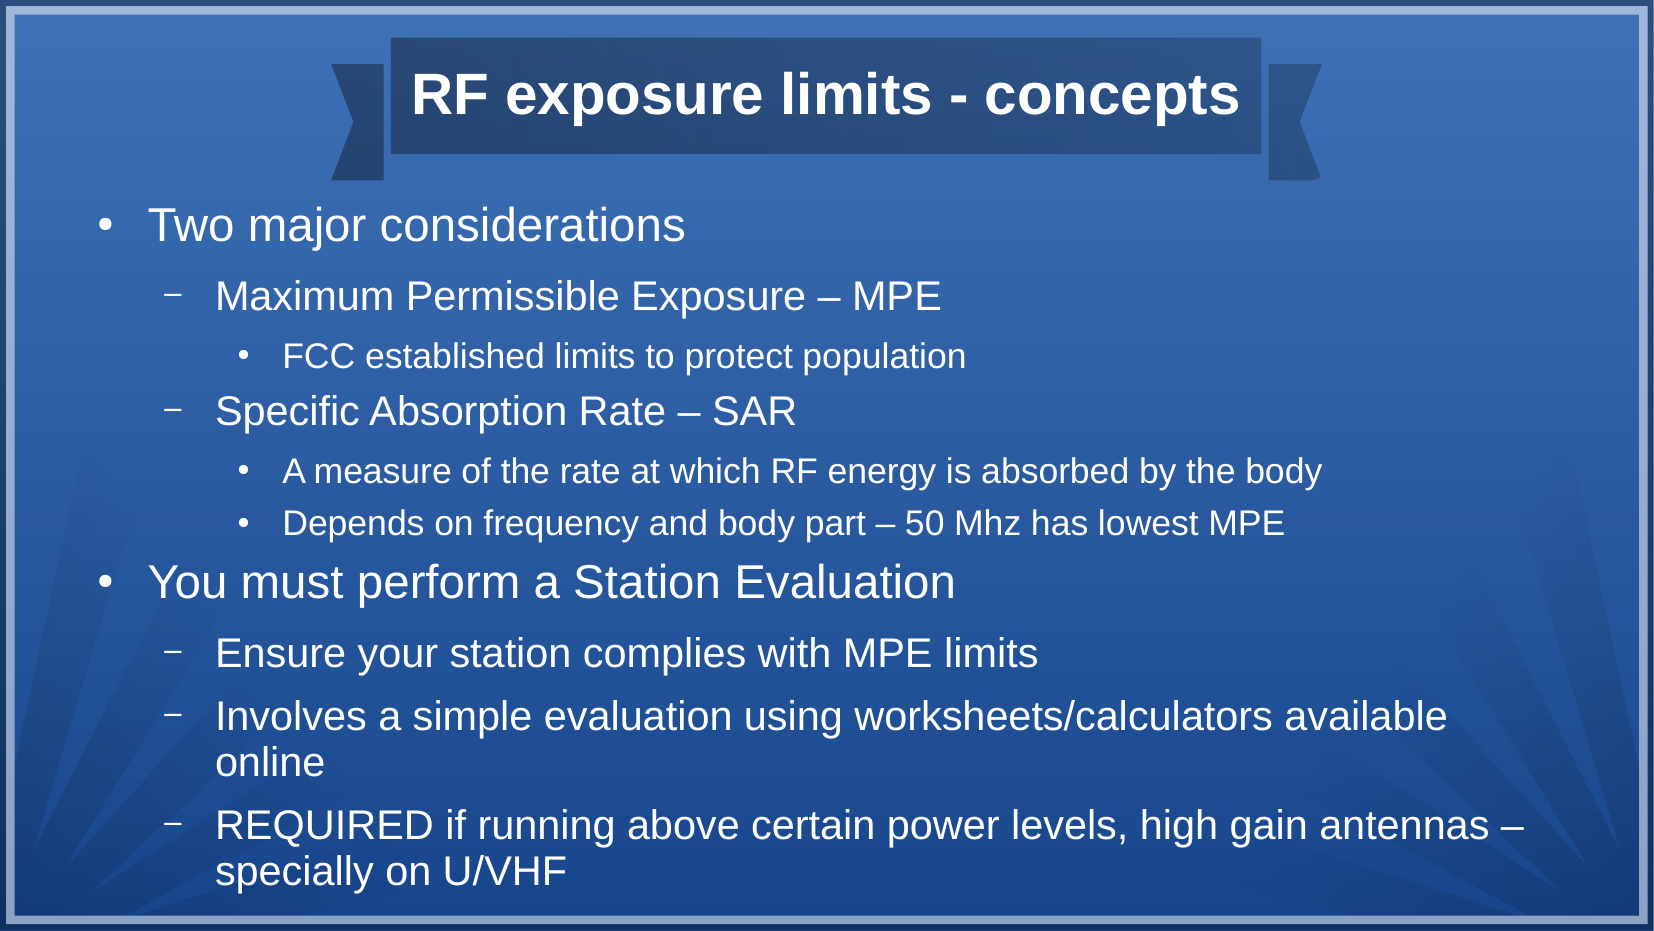

# RF exposure limits - concepts
Two major considerations
Maximum Permissible Exposure – MPE
FCC established limits to protect population
Specific Absorption Rate – SAR
A measure of the rate at which RF energy is absorbed by the body
Depends on frequency and body part – 50 Mhz has lowest MPE
You must perform a Station Evaluation
Ensure your station complies with MPE limits
Involves a simple evaluation using worksheets/calculators available online
REQUIRED if running above certain power levels, high gain antennas – specially on U/VHF